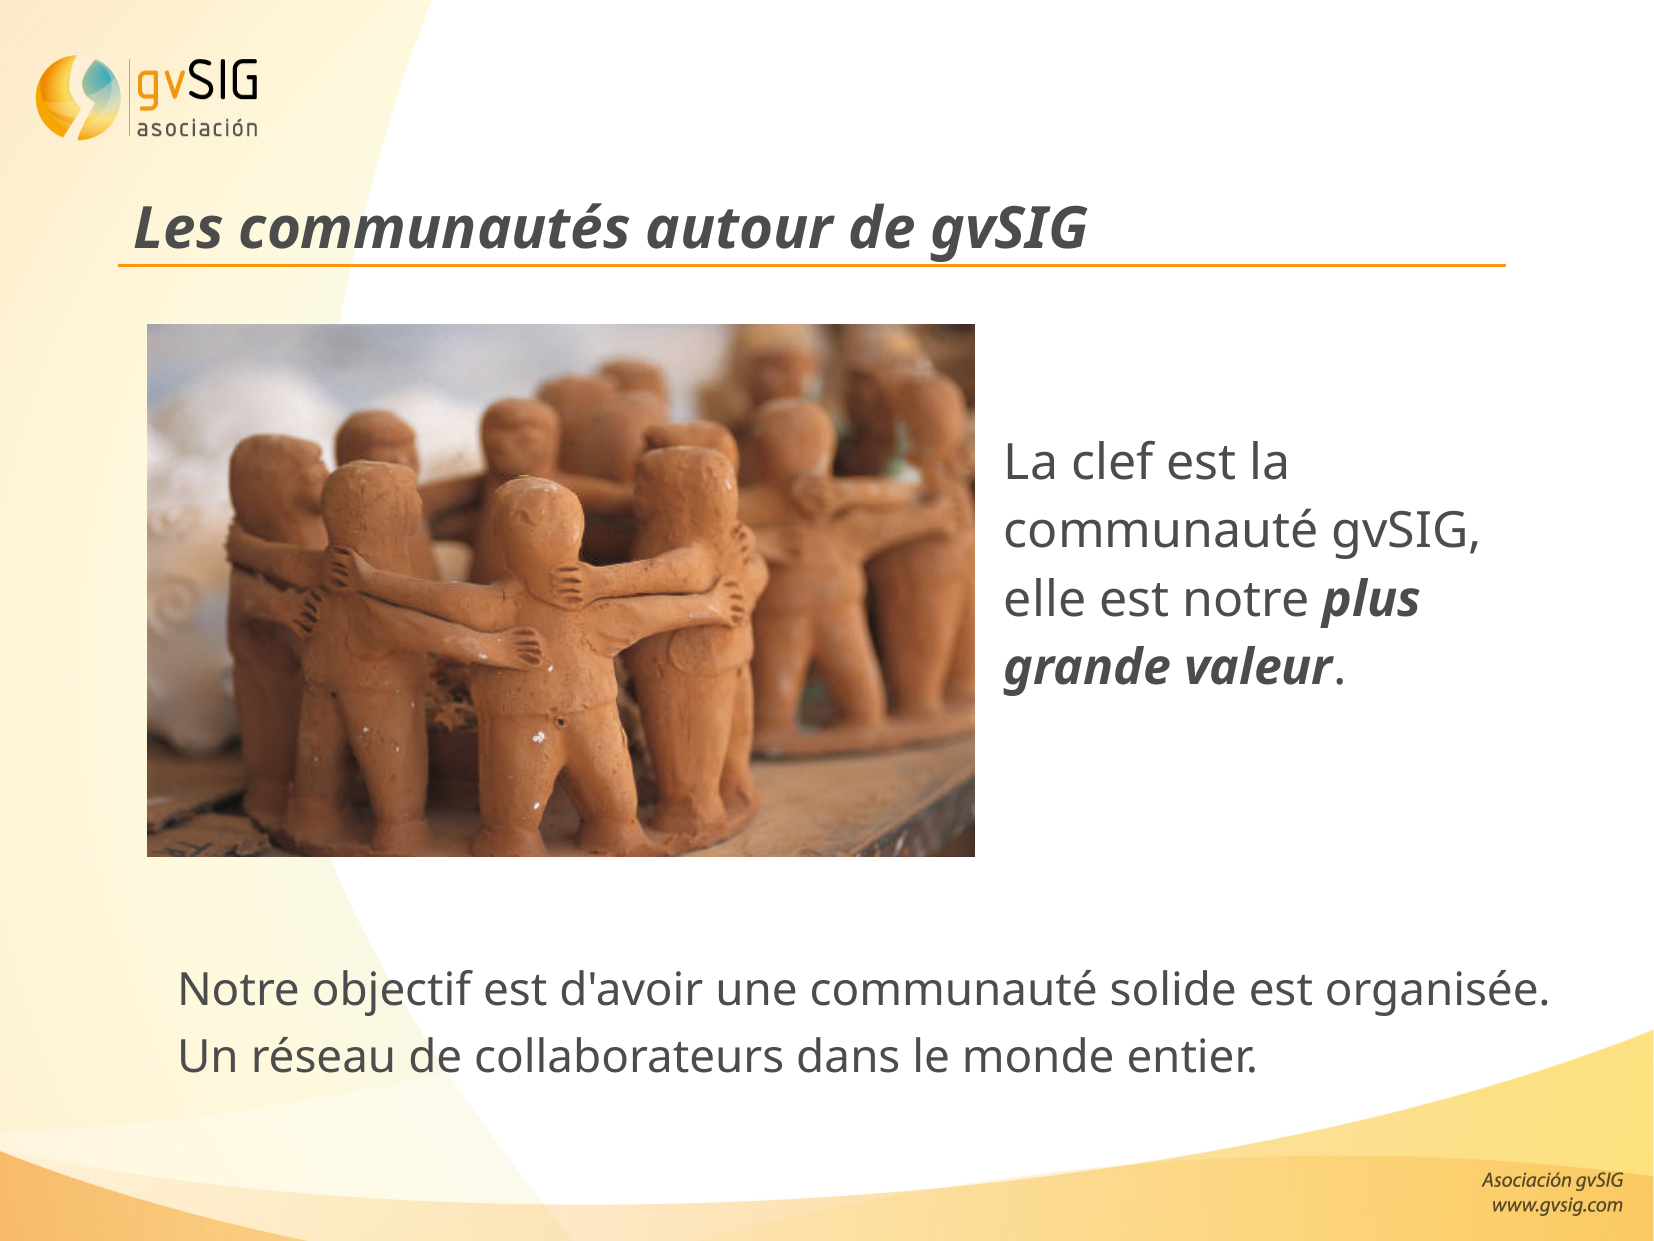

# Les communautés autour de gvSIG
La clef est la
communauté gvSIG, elle est notre plus grande valeur.
Notre objectif est d'avoir une communauté solide est organisée. Un réseau de collaborateurs dans le monde entier.